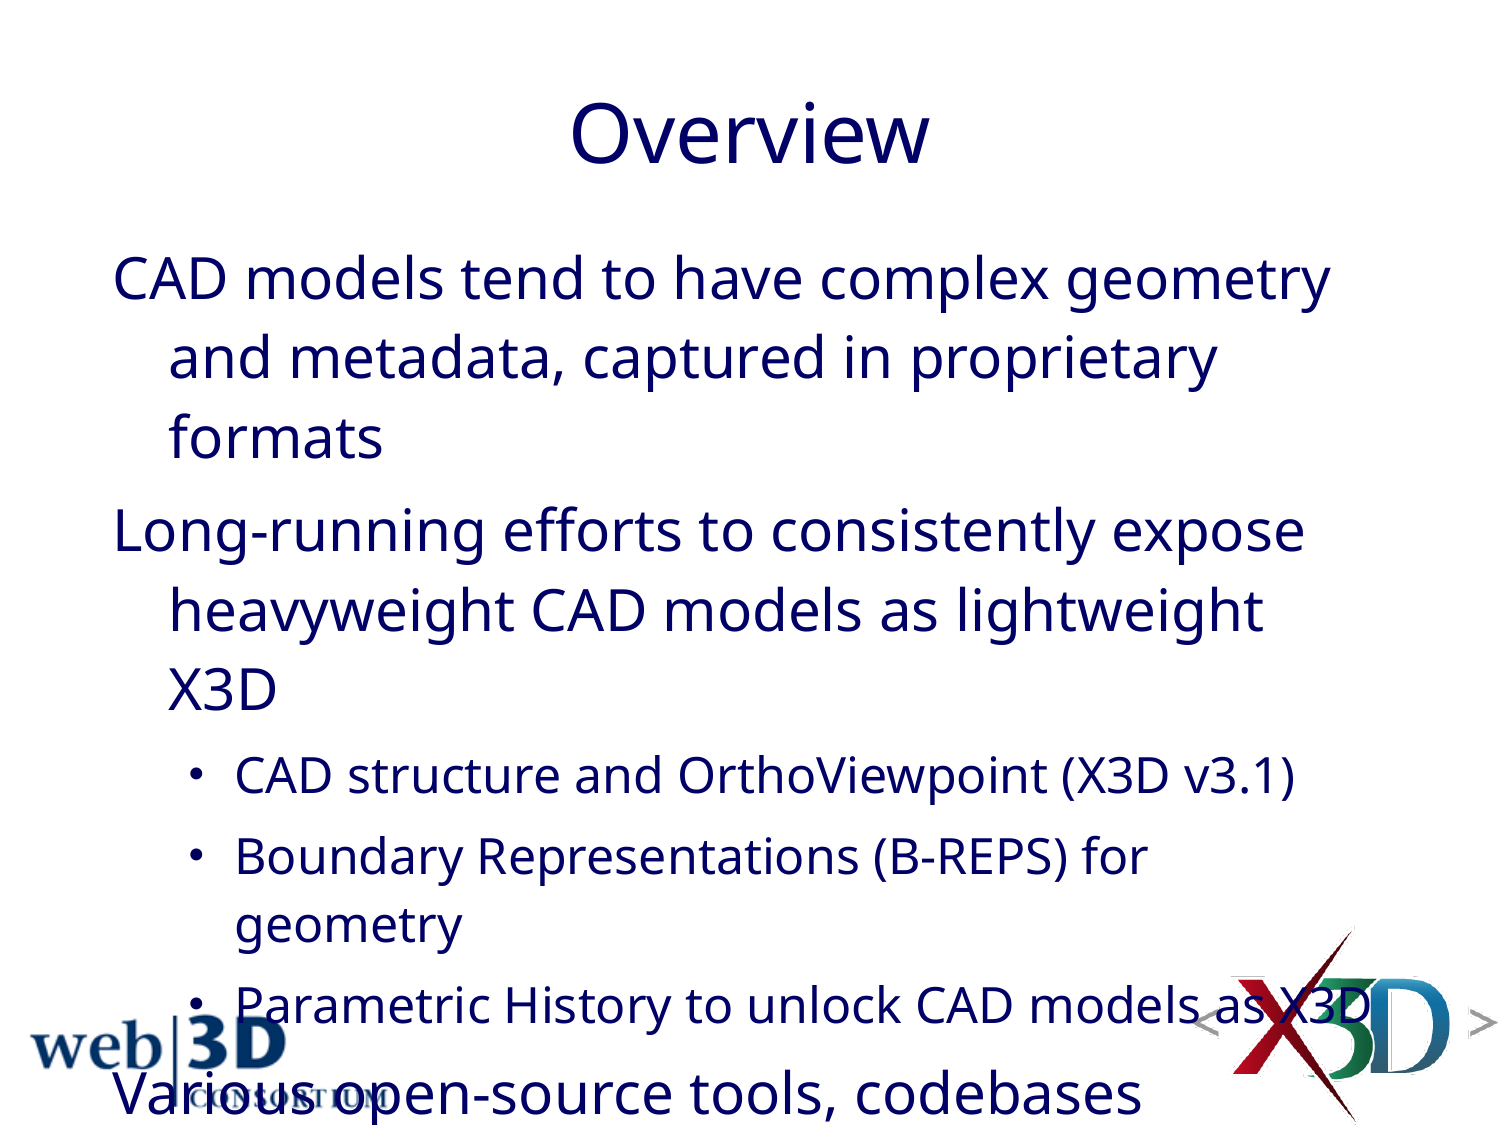

# Overview
CAD models tend to have complex geometry and metadata, captured in proprietary formats
Long-running efforts to consistently expose heavyweight CAD models as lightweight X3D
CAD structure and OrthoViewpoint (X3D v3.1)
Boundary Representations (B-REPS) for geometry
Parametric History to unlock CAD models as X3D
Various open-source tools, codebases available
Limited by single X3D browser, diverse tool chain
Important work continues